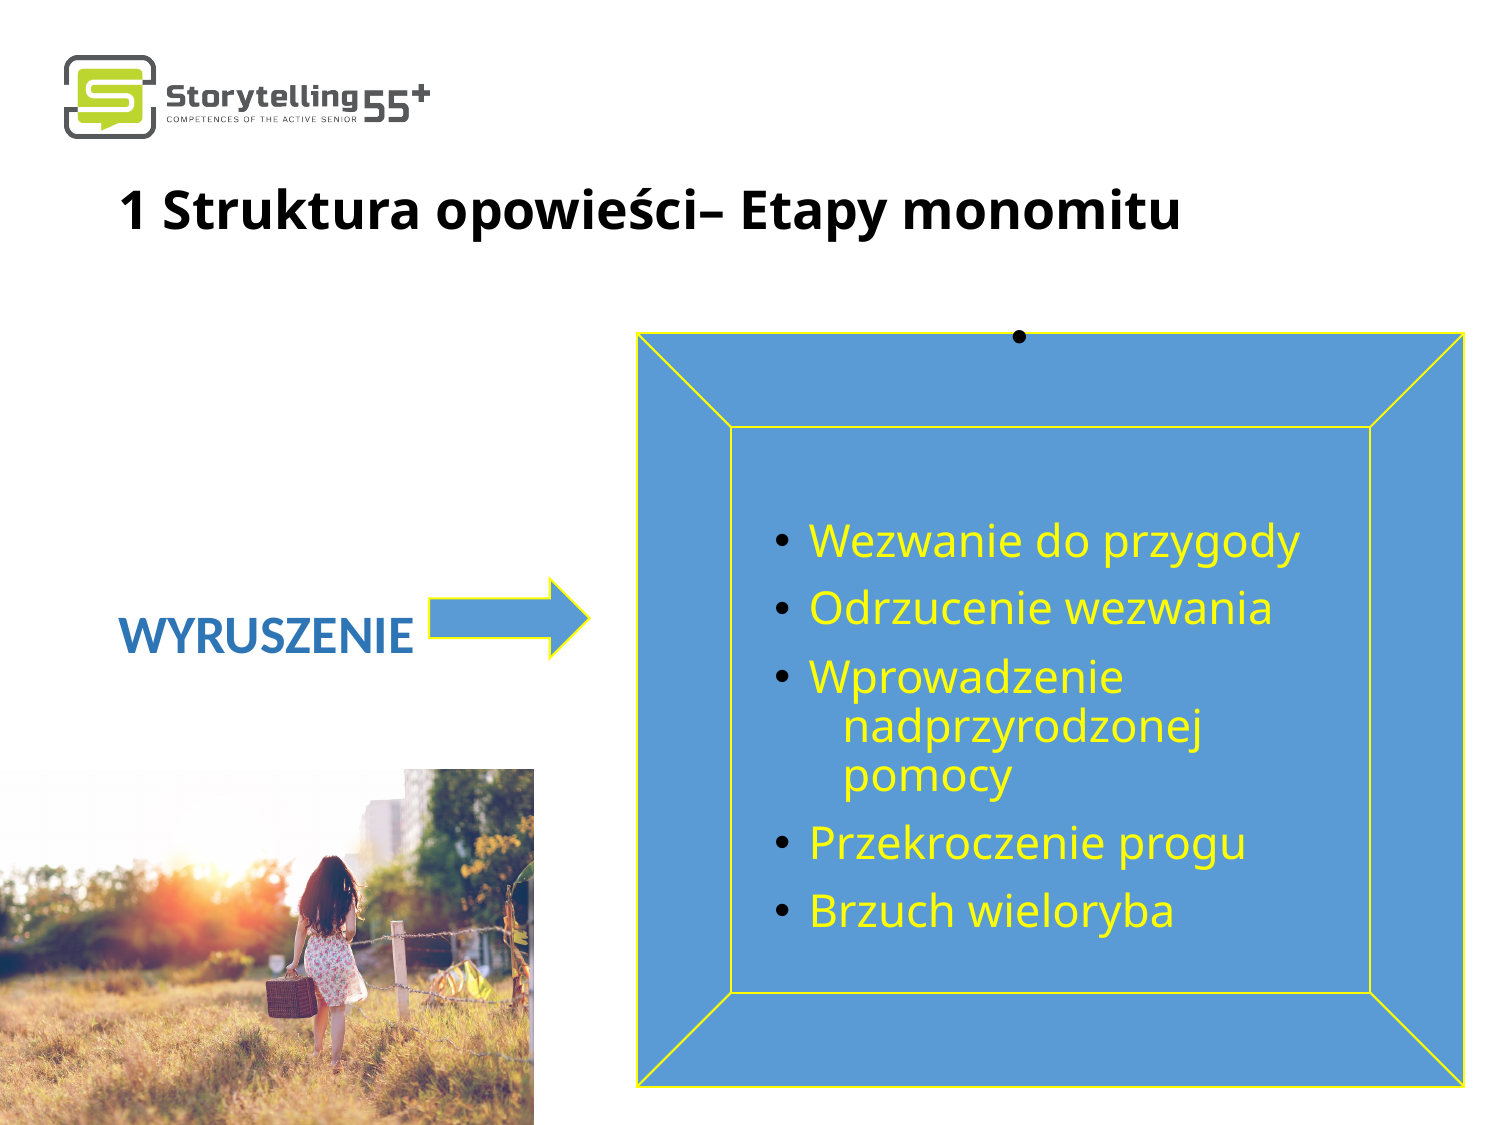

# 1 Struktura opowieści– Etapy monomitu
WYRUSZENIE
Wezwanie do przygody
Odrzucenie wezwania
Wprowadzenie nadprzyrodzonej pomocy
Przekroczenie progu
Brzuch wieloryba